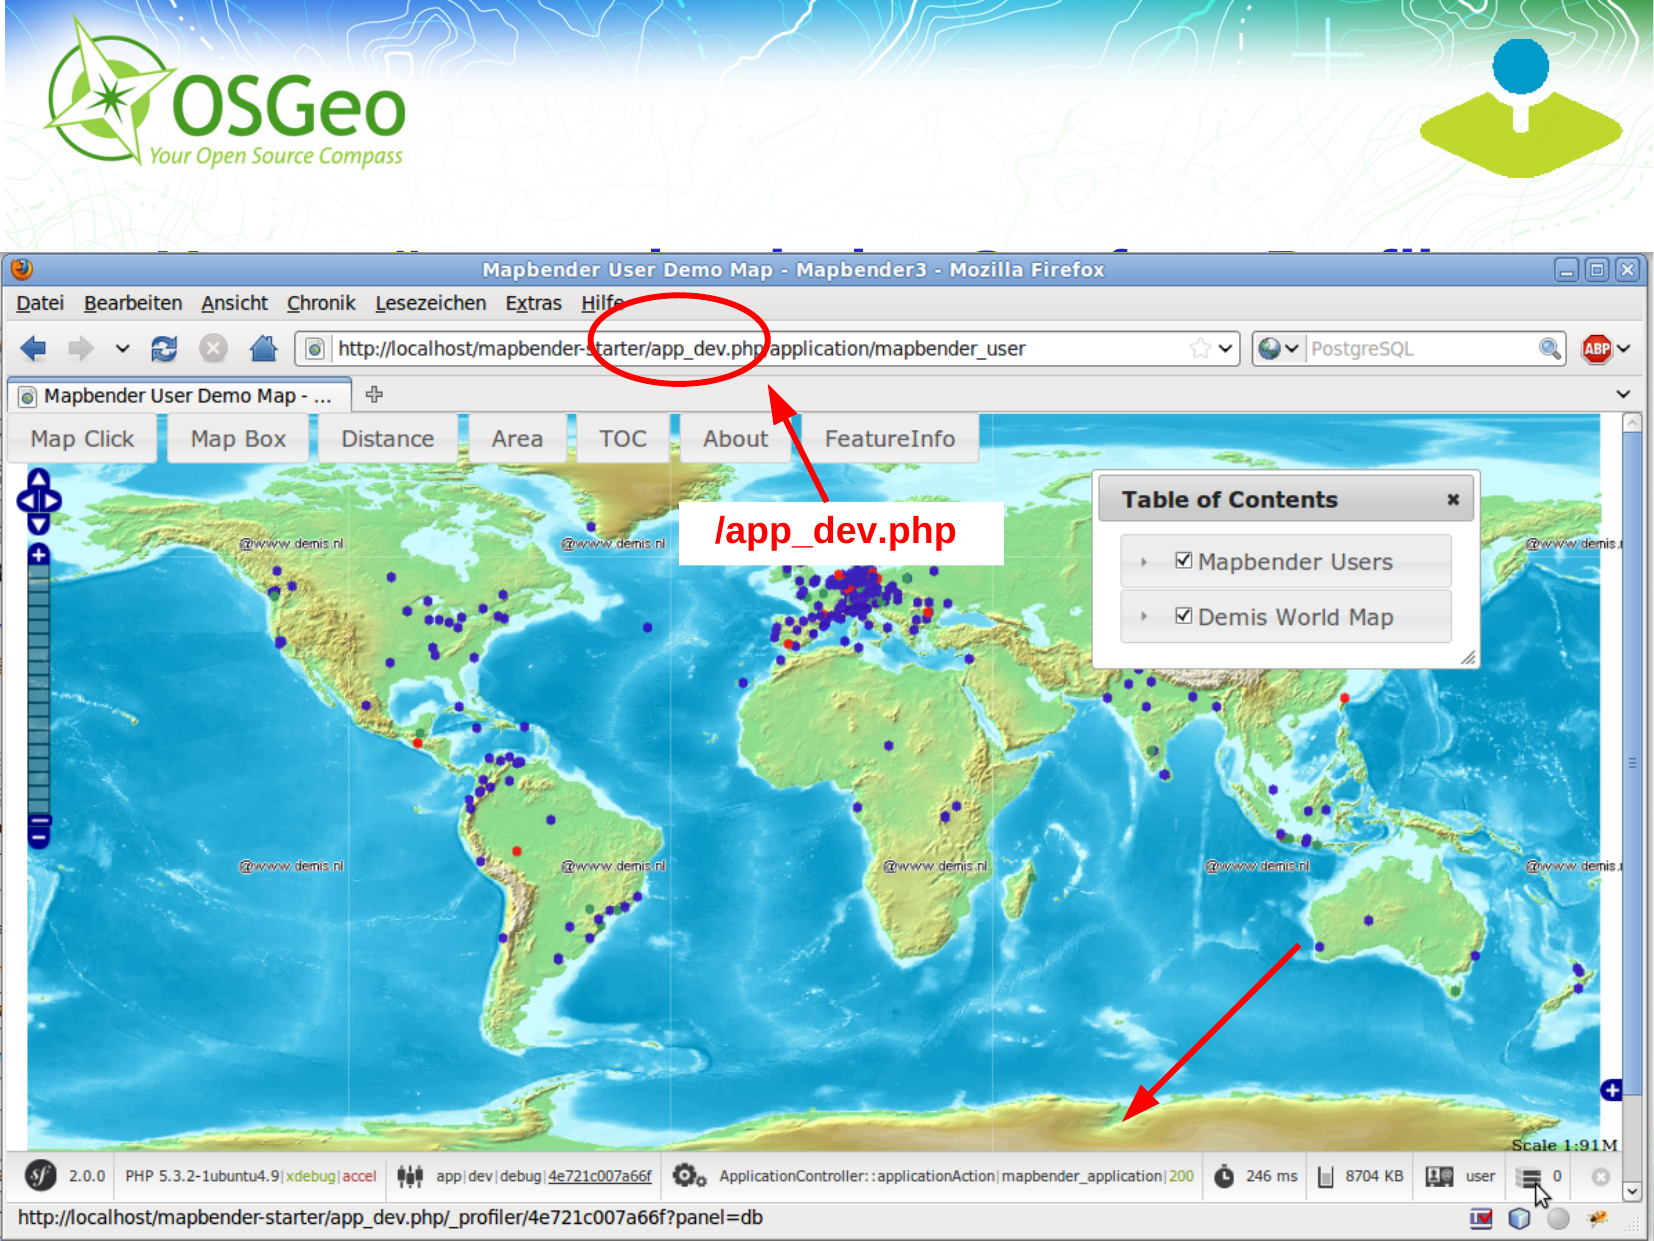

# Unterstützung durch den Symfony Profiler
 /app_dev.php